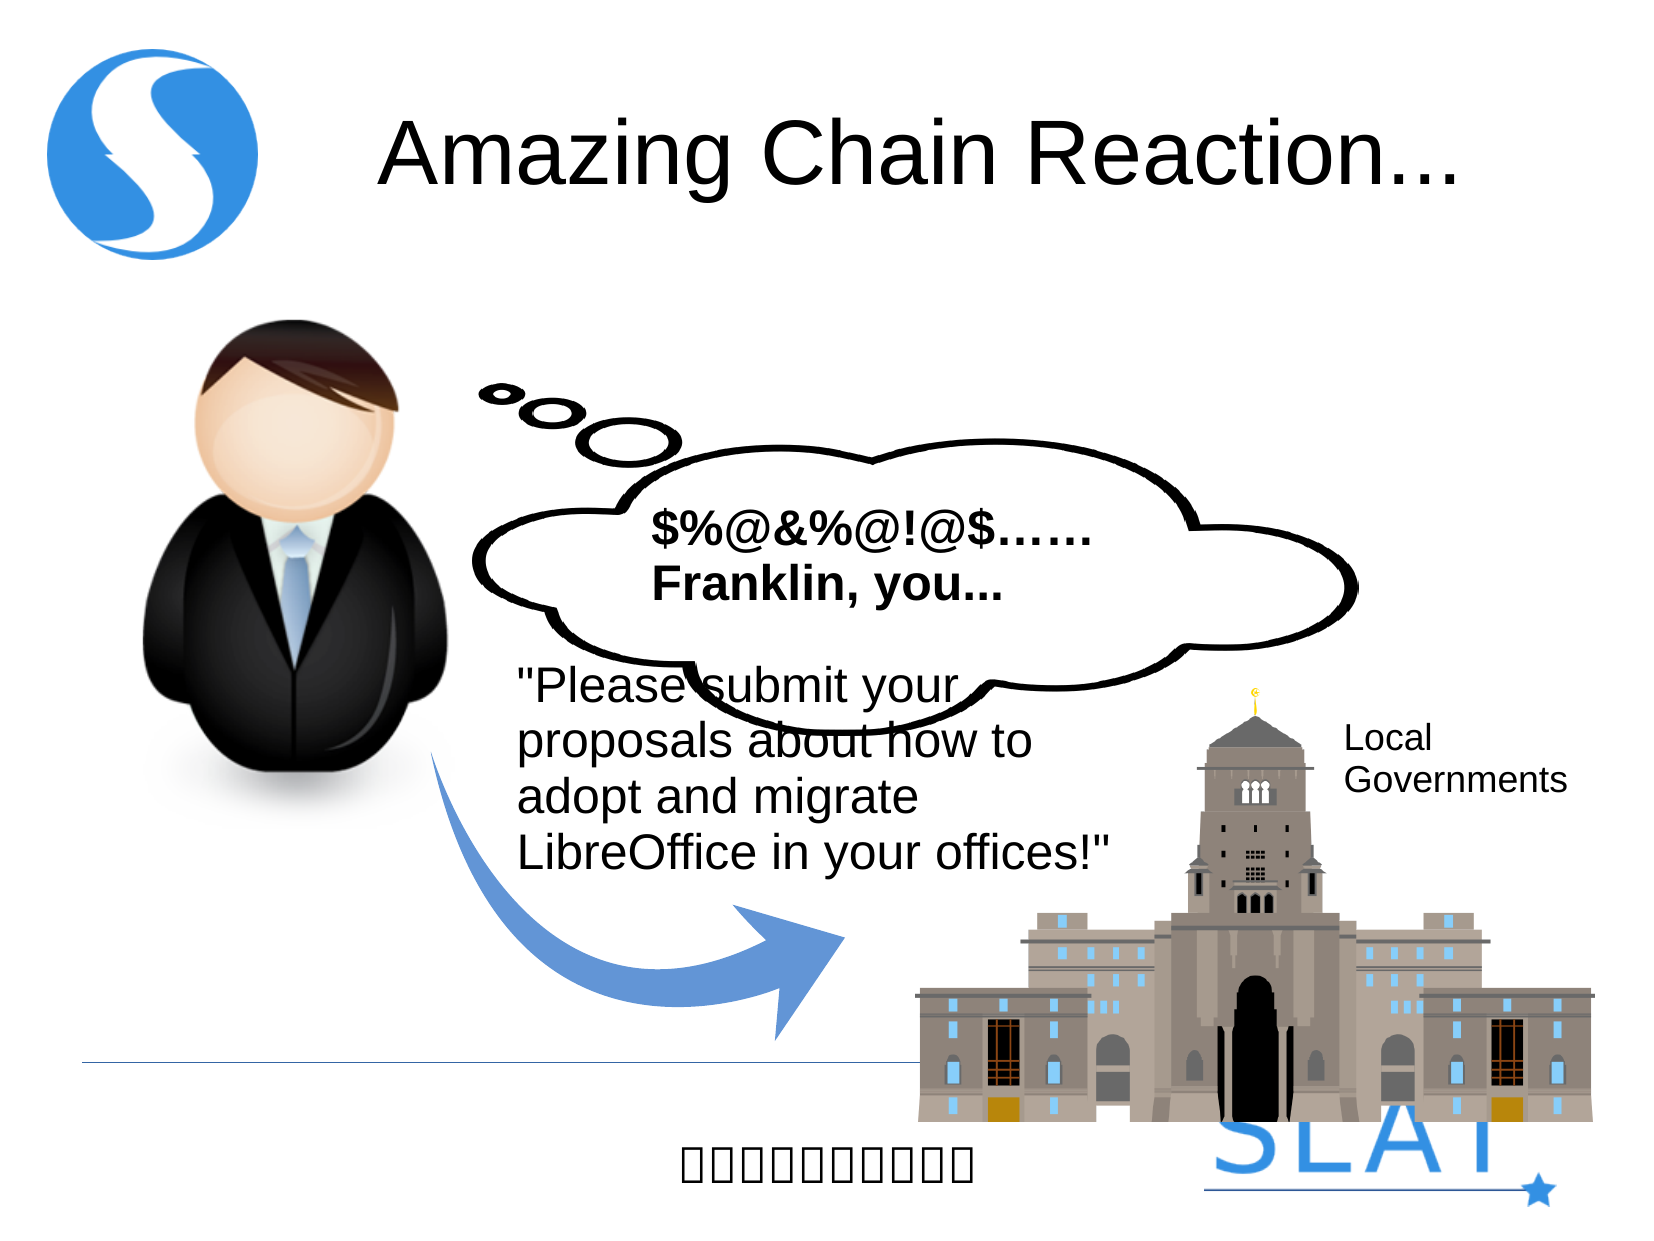

# Amazing Chain Reaction...
$%@&%@!@$……
Franklin, you...
"Please submit your proposals about how to adopt and migrate LibreOffice in your offices!"
Local
Governments
LibreOffice Brno 2016 Conference Presentation